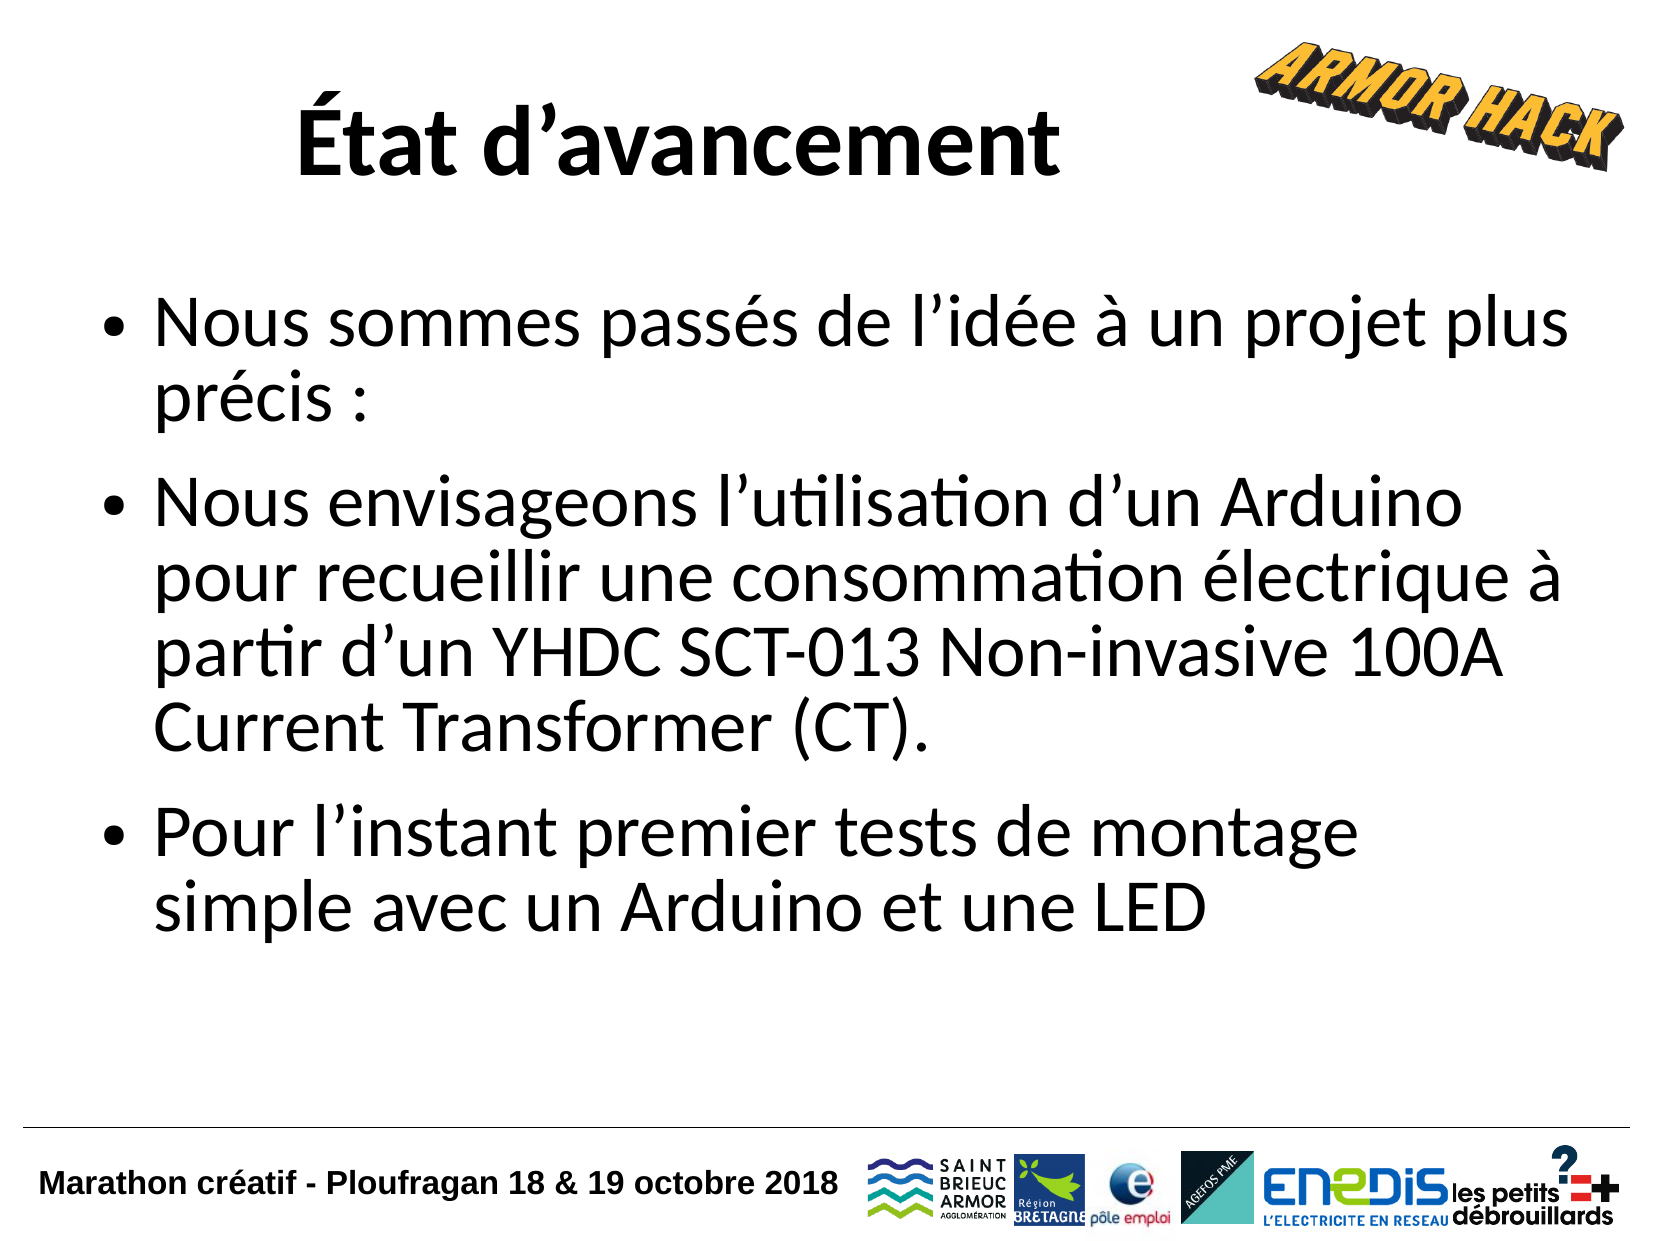

# État d’avancement
Nous sommes passés de l’idée à un projet plus précis :
Nous envisageons l’utilisation d’un Arduino pour recueillir une consommation électrique à partir d’un YHDC SCT-013 Non-invasive 100A Current Transformer (CT).
Pour l’instant premier tests de montage simple avec un Arduino et une LED
Marathon créatif - Ploufragan 18 & 19 octobre 2018